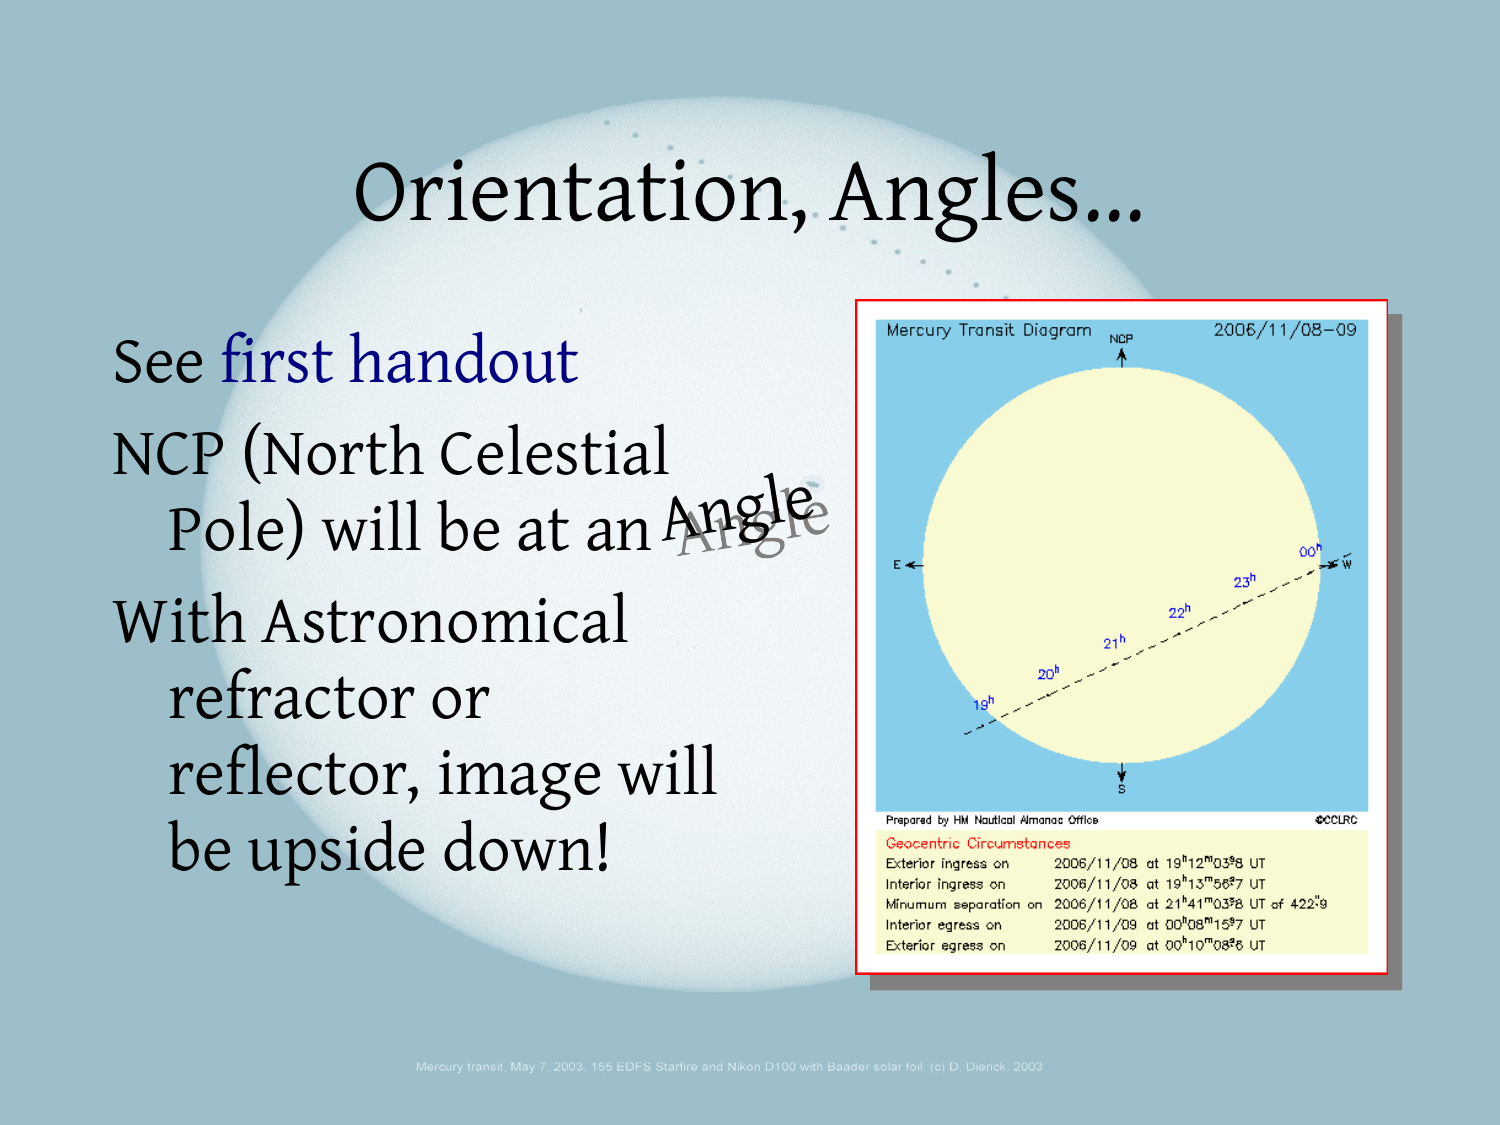

# Orientation, Angles...
See first handout
NCP (North Celestial Pole) will be at an
With Astronomical refractor or reflector, image will be upside down!
Angle